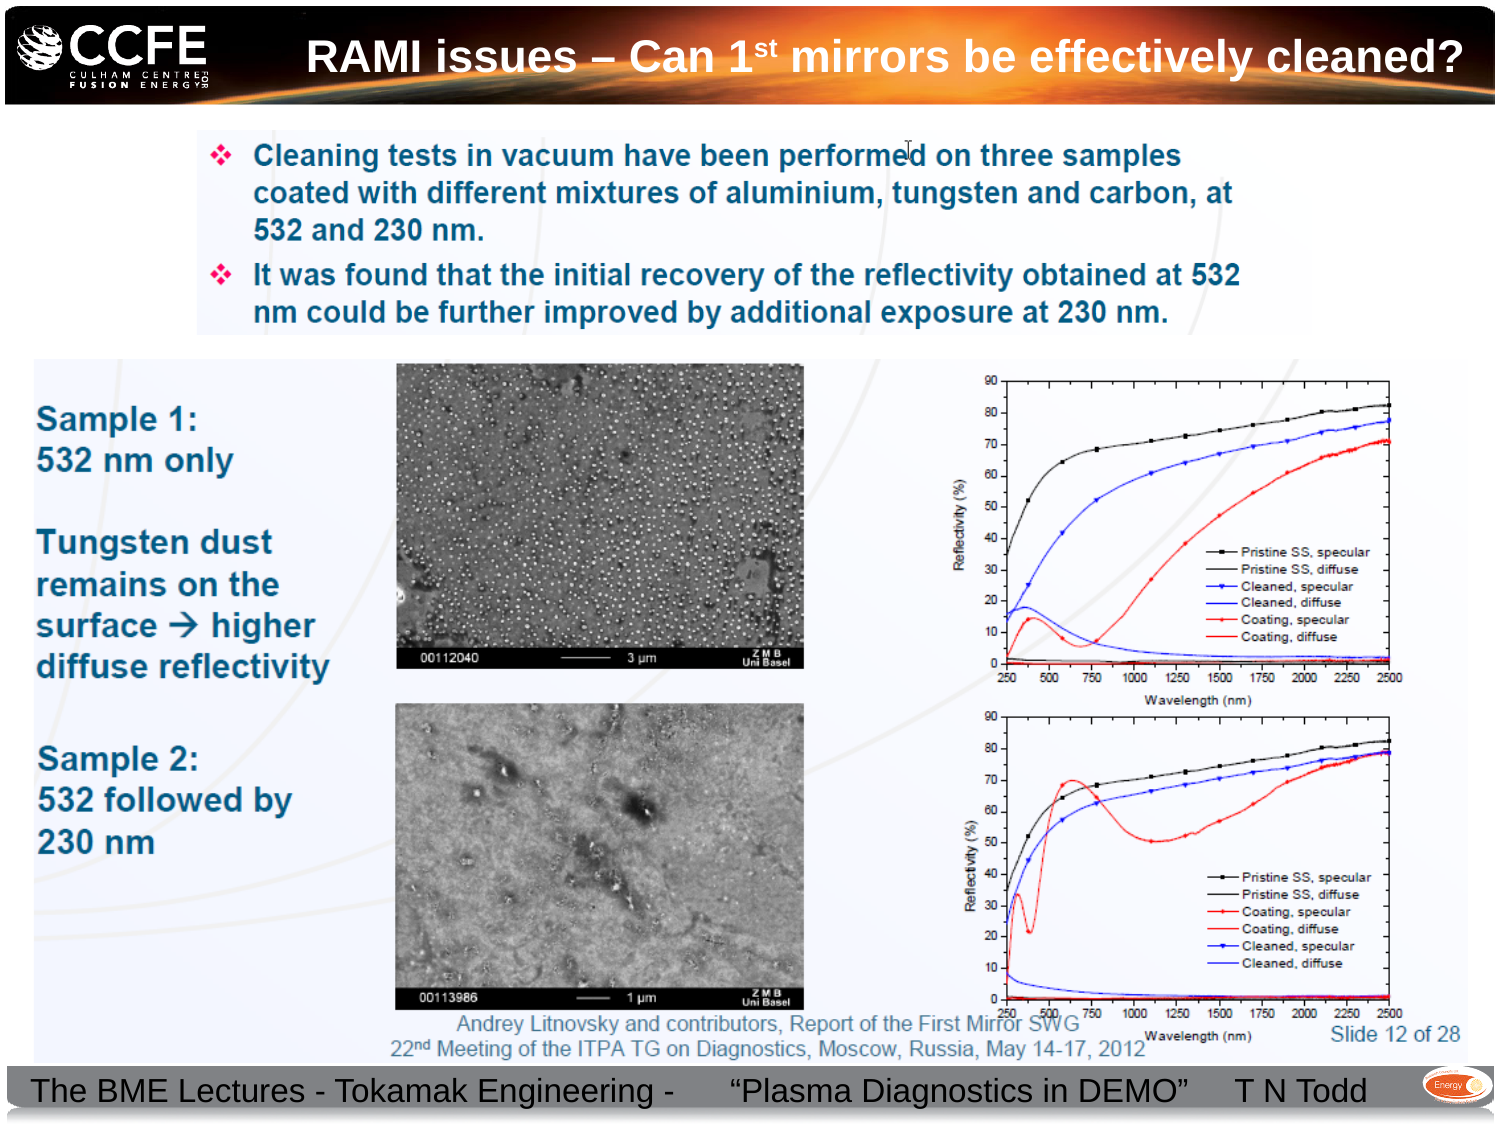

RAMI issues – Can 1st mirrors be effectively cleaned?